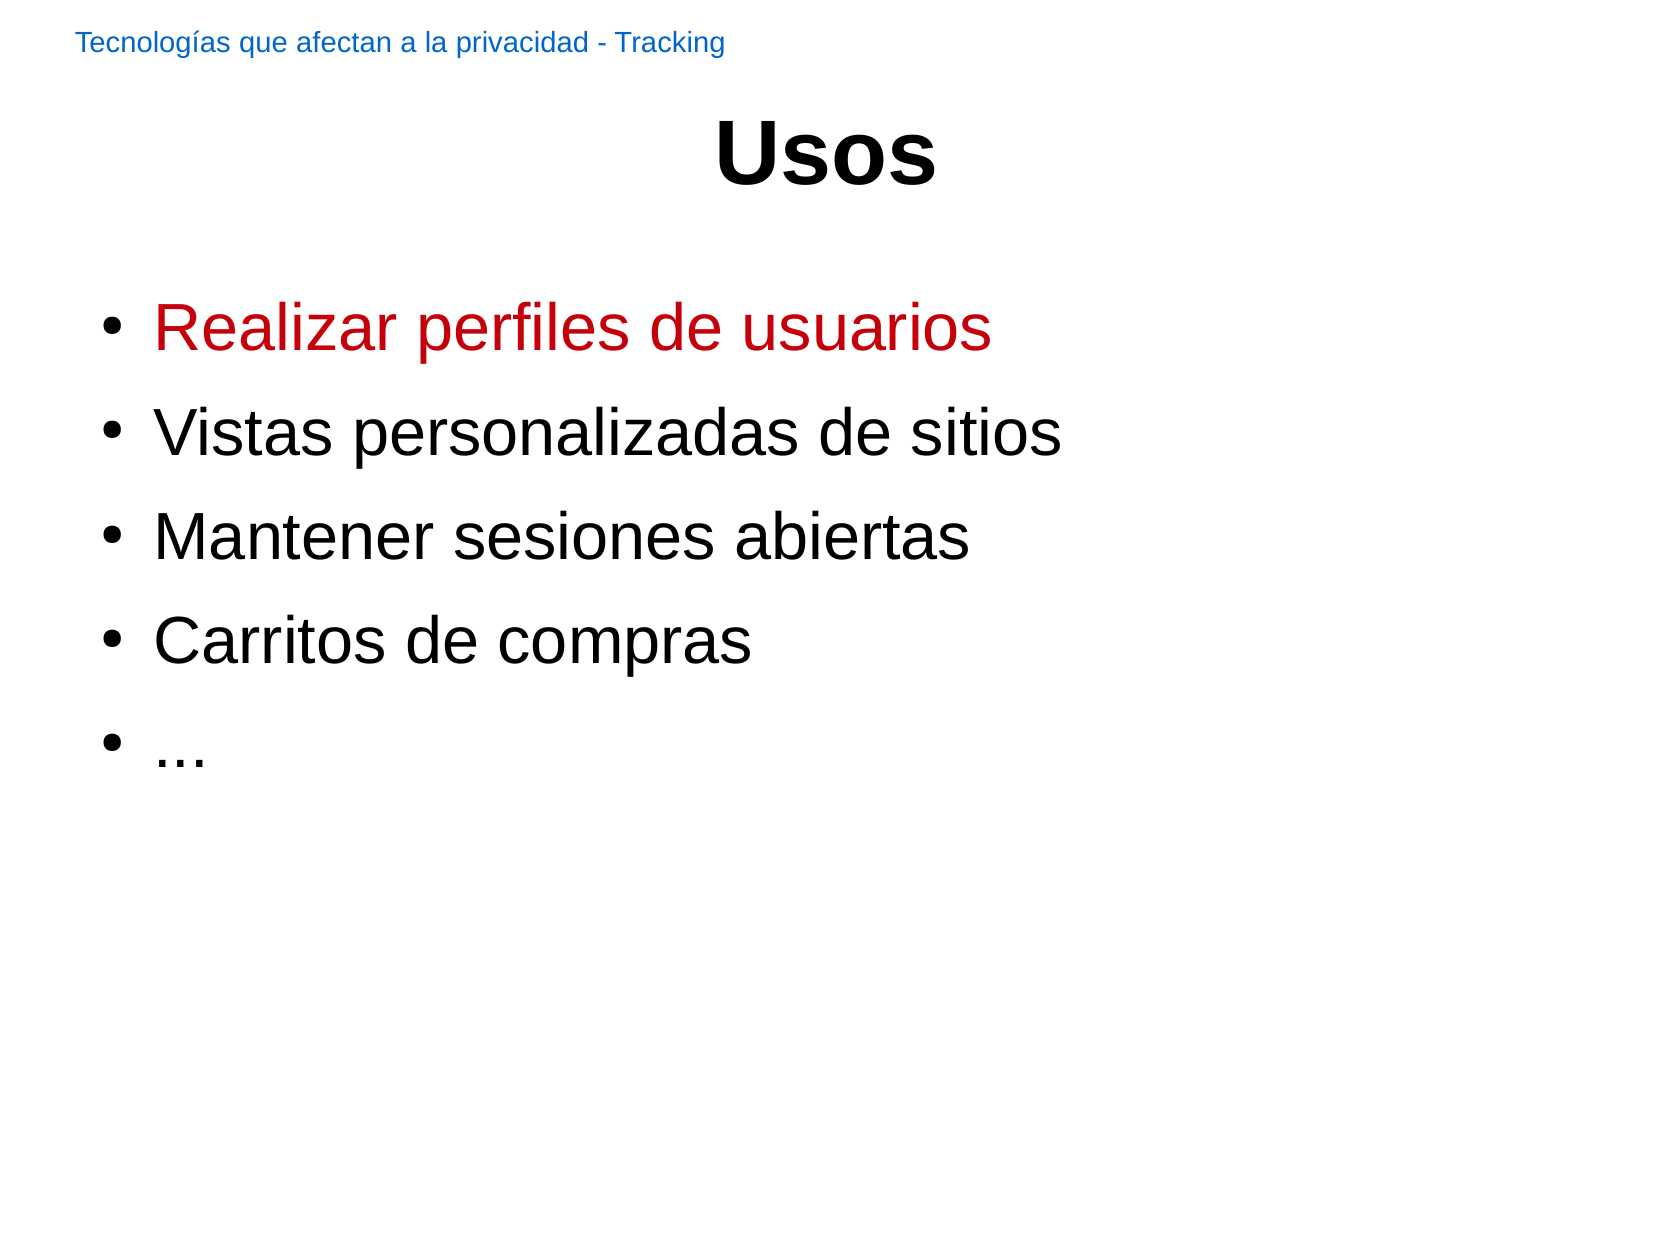

Tecnologías que afectan a la privacidad - Tracking
# Usos
Realizar perfiles de usuarios
Vistas personalizadas de sitios
Mantener sesiones abiertas
Carritos de compras
...